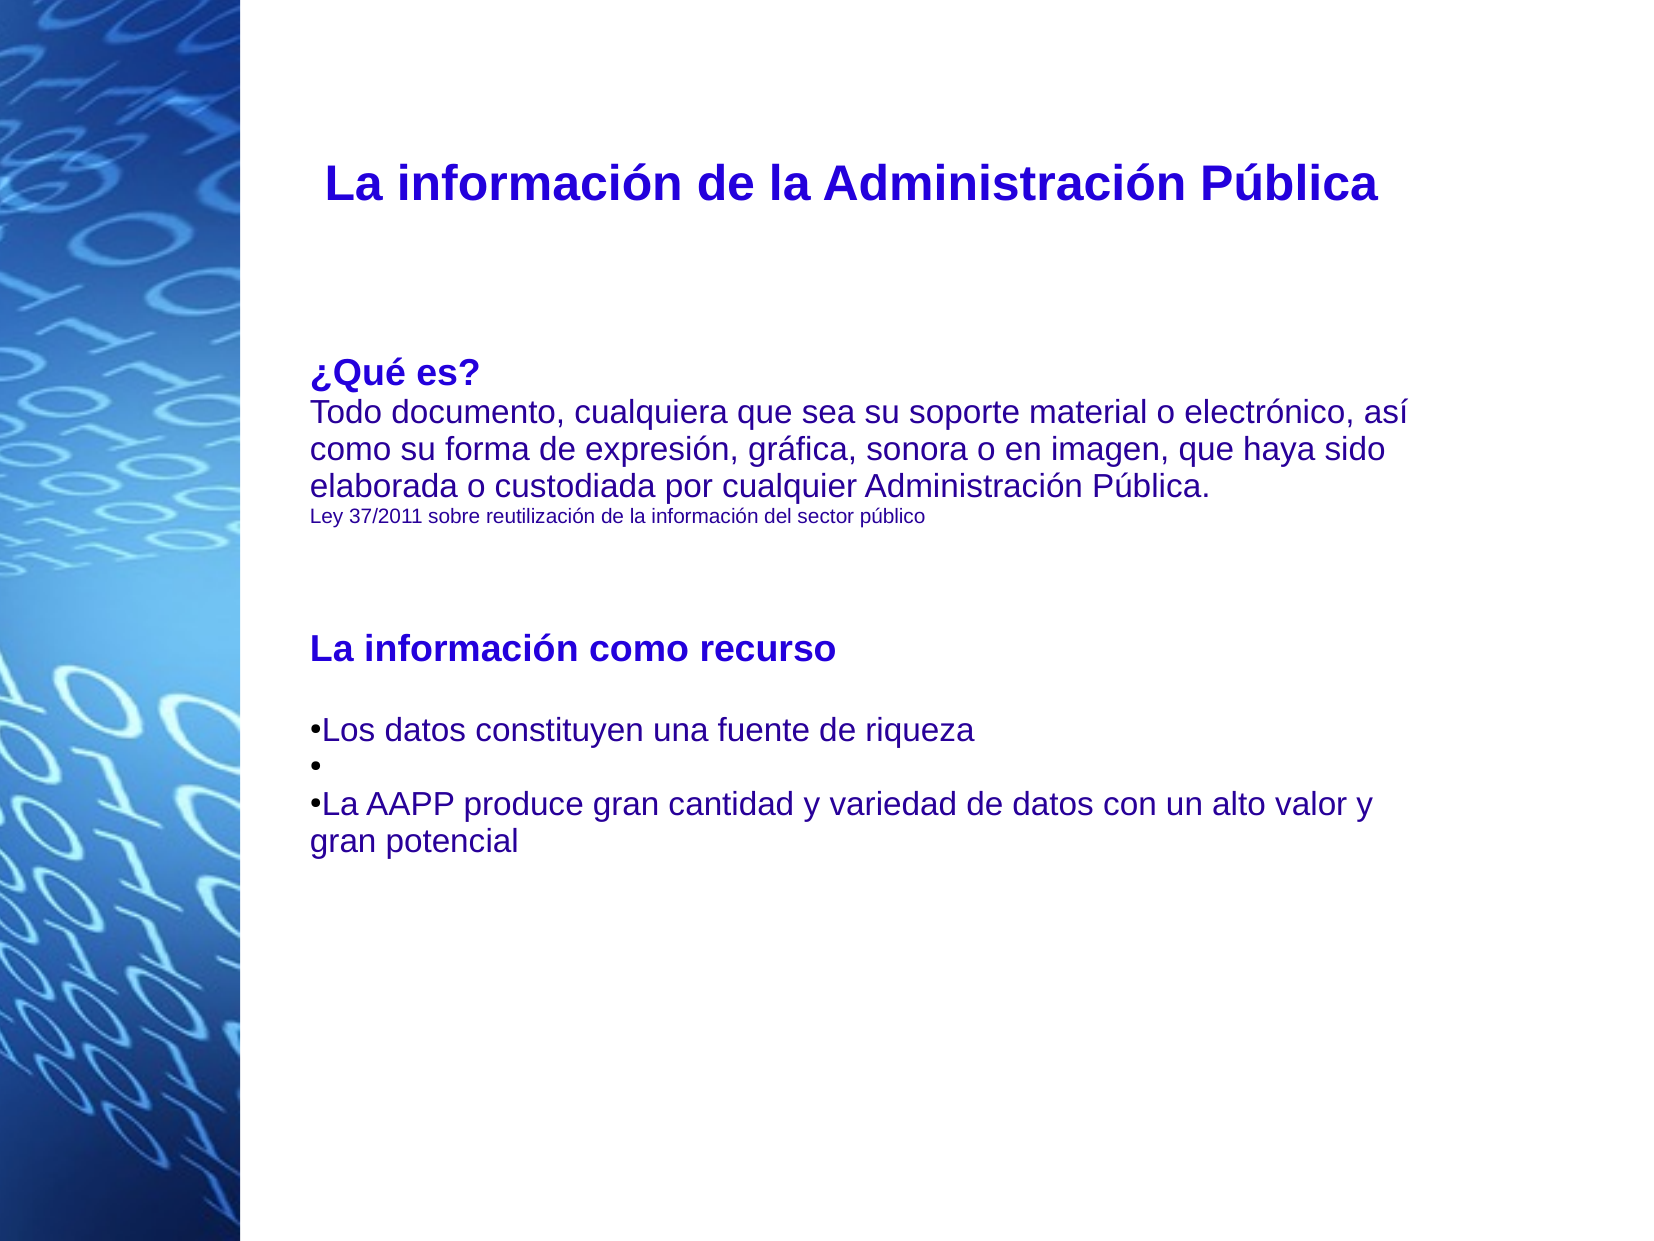

La información de la Administración Pública
¿Qué es?
Todo documento, cualquiera que sea su soporte material o electrónico, así como su forma de expresión, gráfica, sonora o en imagen, que haya sido elaborada o custodiada por cualquier Administración Pública.
Ley 37/2011 sobre reutilización de la información del sector público
La información como recurso
Los datos constituyen una fuente de riqueza
La AAPP produce gran cantidad y variedad de datos con un alto valor y gran potencial